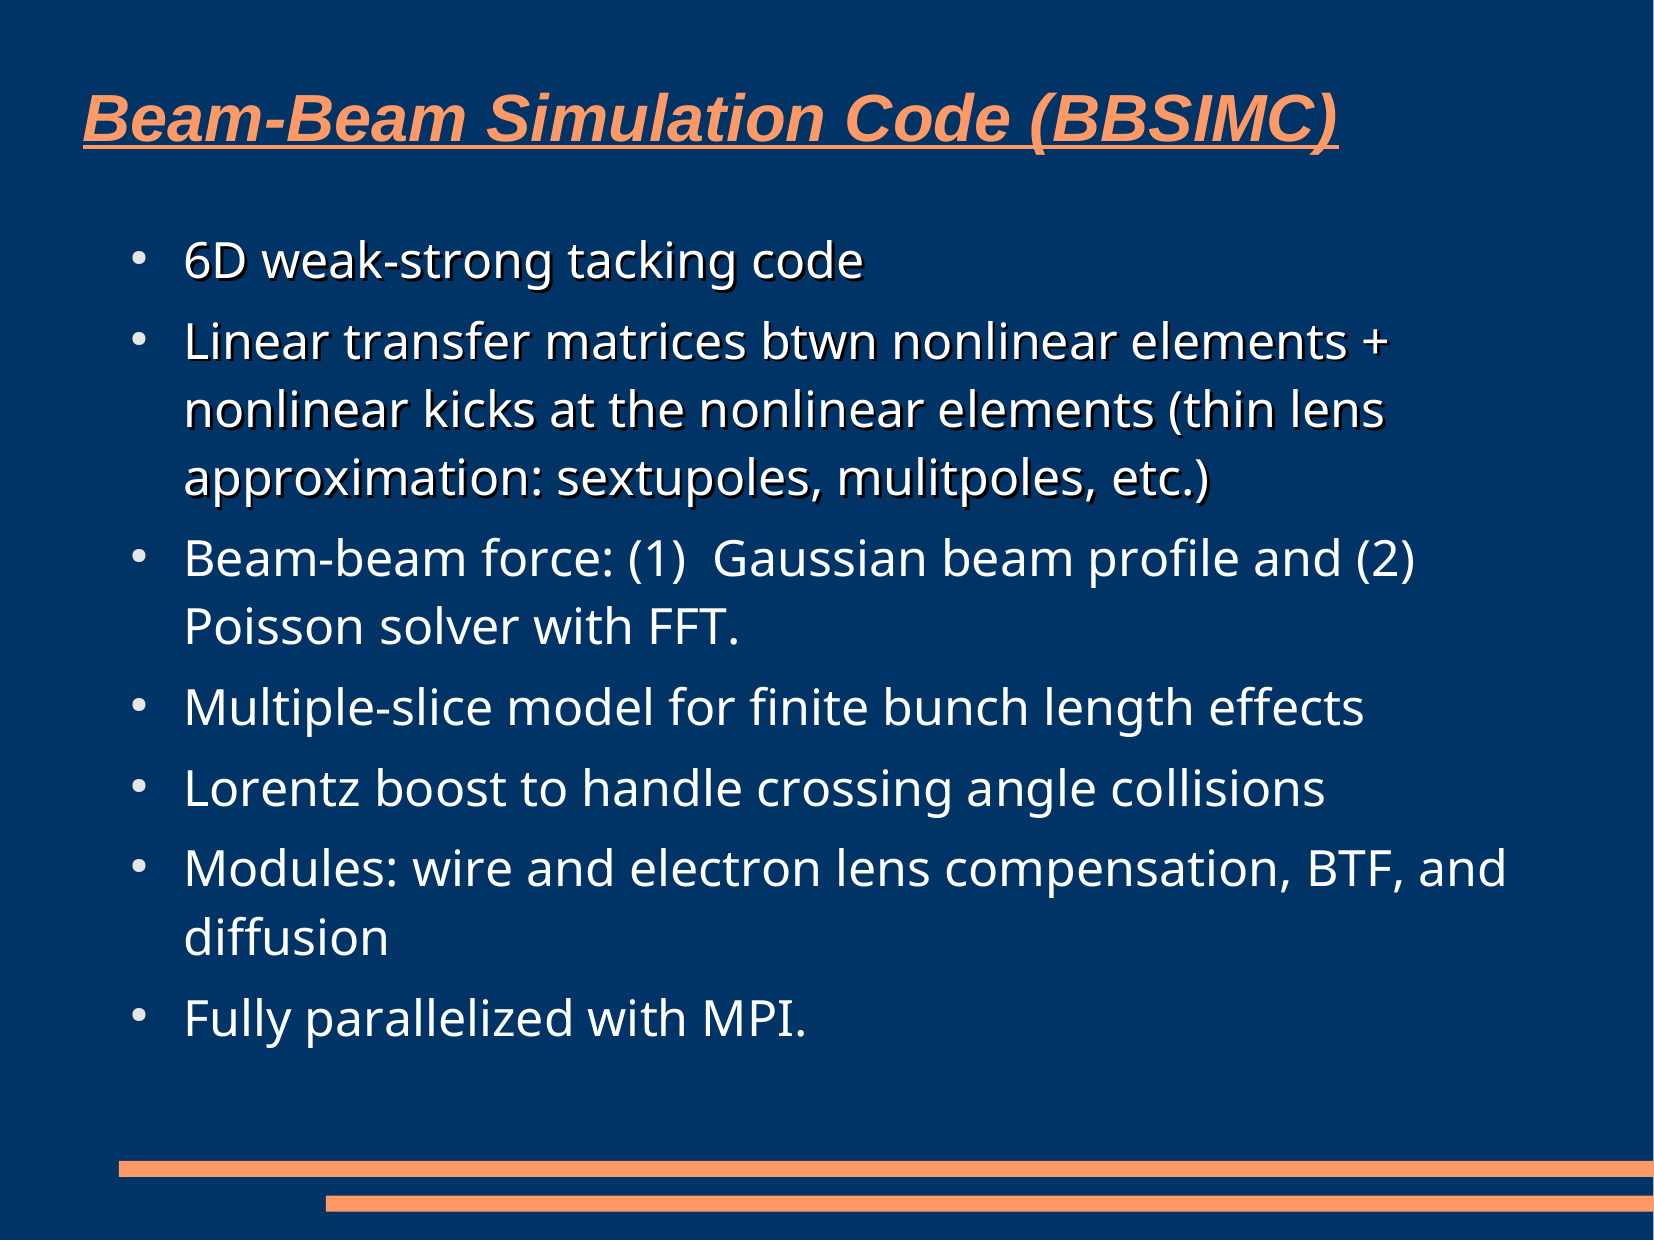

# Beam-Beam Simulation Code (BBSIMC)
6D weak-strong tacking code
Linear transfer matrices btwn nonlinear elements + nonlinear kicks at the nonlinear elements (thin lens approximation: sextupoles, mulitpoles, etc.)
Beam-beam force: (1) Gaussian beam profile and (2) Poisson solver with FFT.
Multiple-slice model for finite bunch length effects
Lorentz boost to handle crossing angle collisions
Modules: wire and electron lens compensation, BTF, and diffusion
Fully parallelized with MPI.